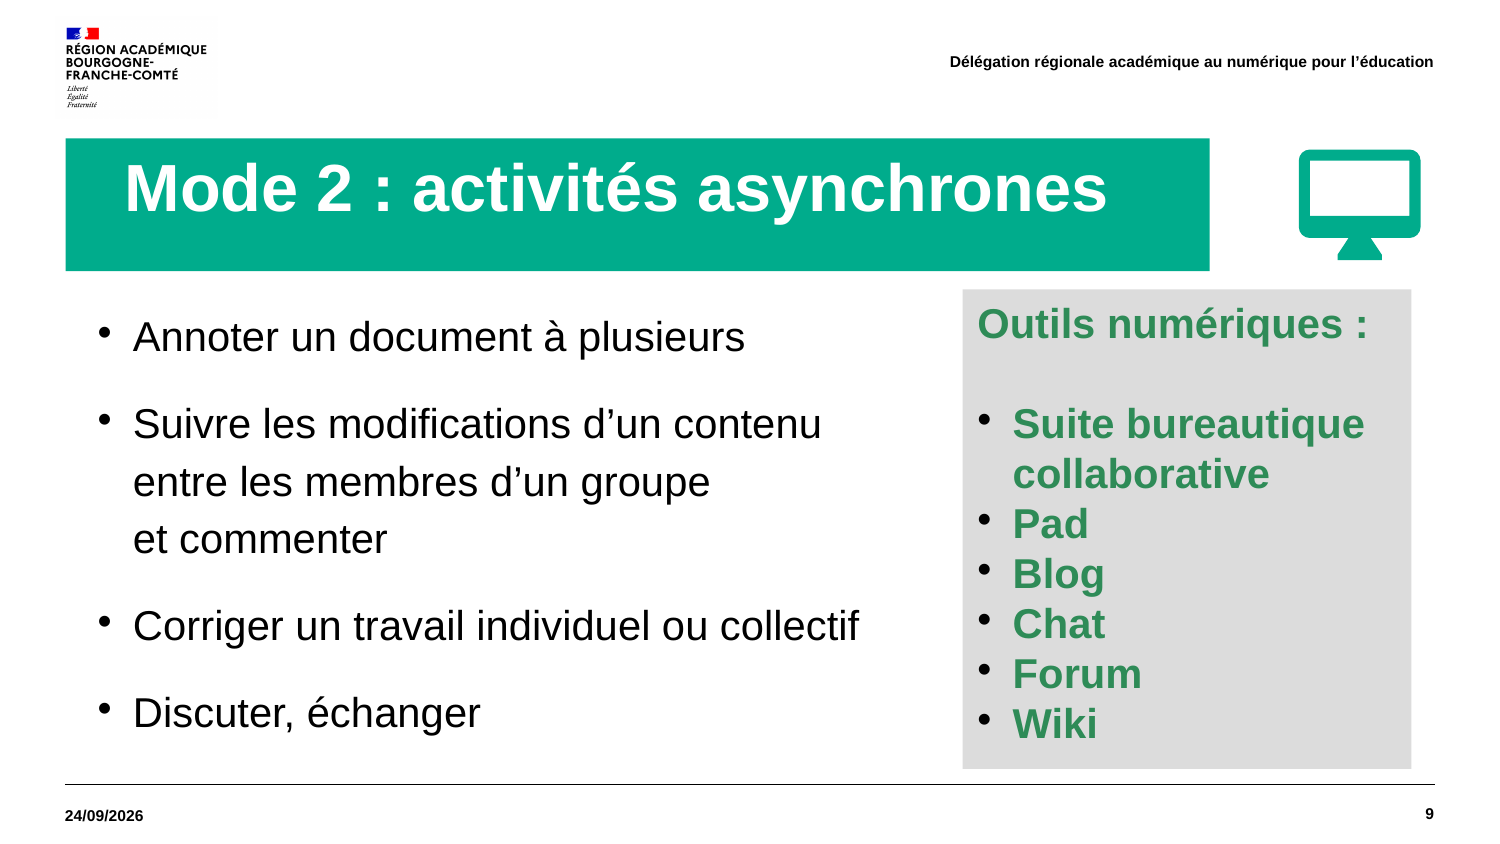

Délégation régionale académique au numérique pour l’éducation
Mode 2 : activités asynchrones
Outils numériques :
Suite bureautique collaborative
Pad
Blog
Chat
Forum
Wiki
Annoter un document à plusieurs
Suivre les modifications d’un contenu
entre les membres d’un groupe
et commenter
Corriger un travail individuel ou collectif
Discuter, échanger